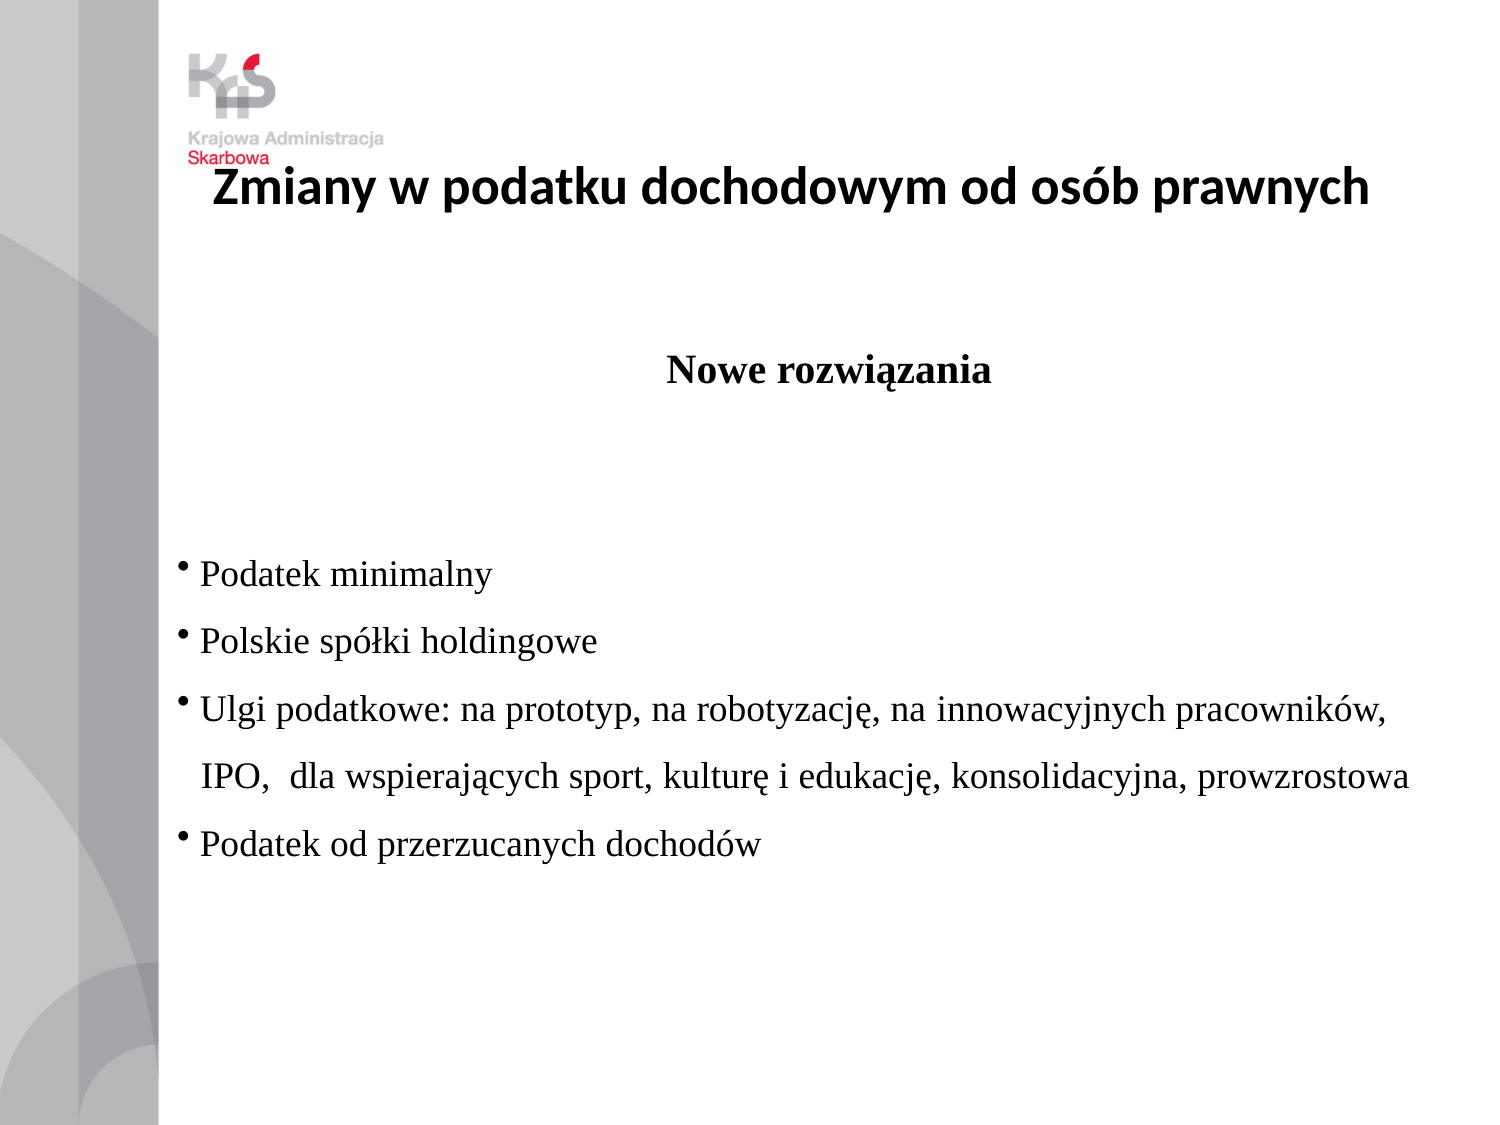

# Zmiany w podatku dochodowym od osób prawnych
Nowe rozwiązania
 Podatek minimalny
 Polskie spółki holdingowe
 Ulgi podatkowe: na prototyp, na robotyzację, na innowacyjnych pracowników, IPO, dla wspierających sport, kulturę i edukację, konsolidacyjna, prowzrostowa
 Podatek od przerzucanych dochodów